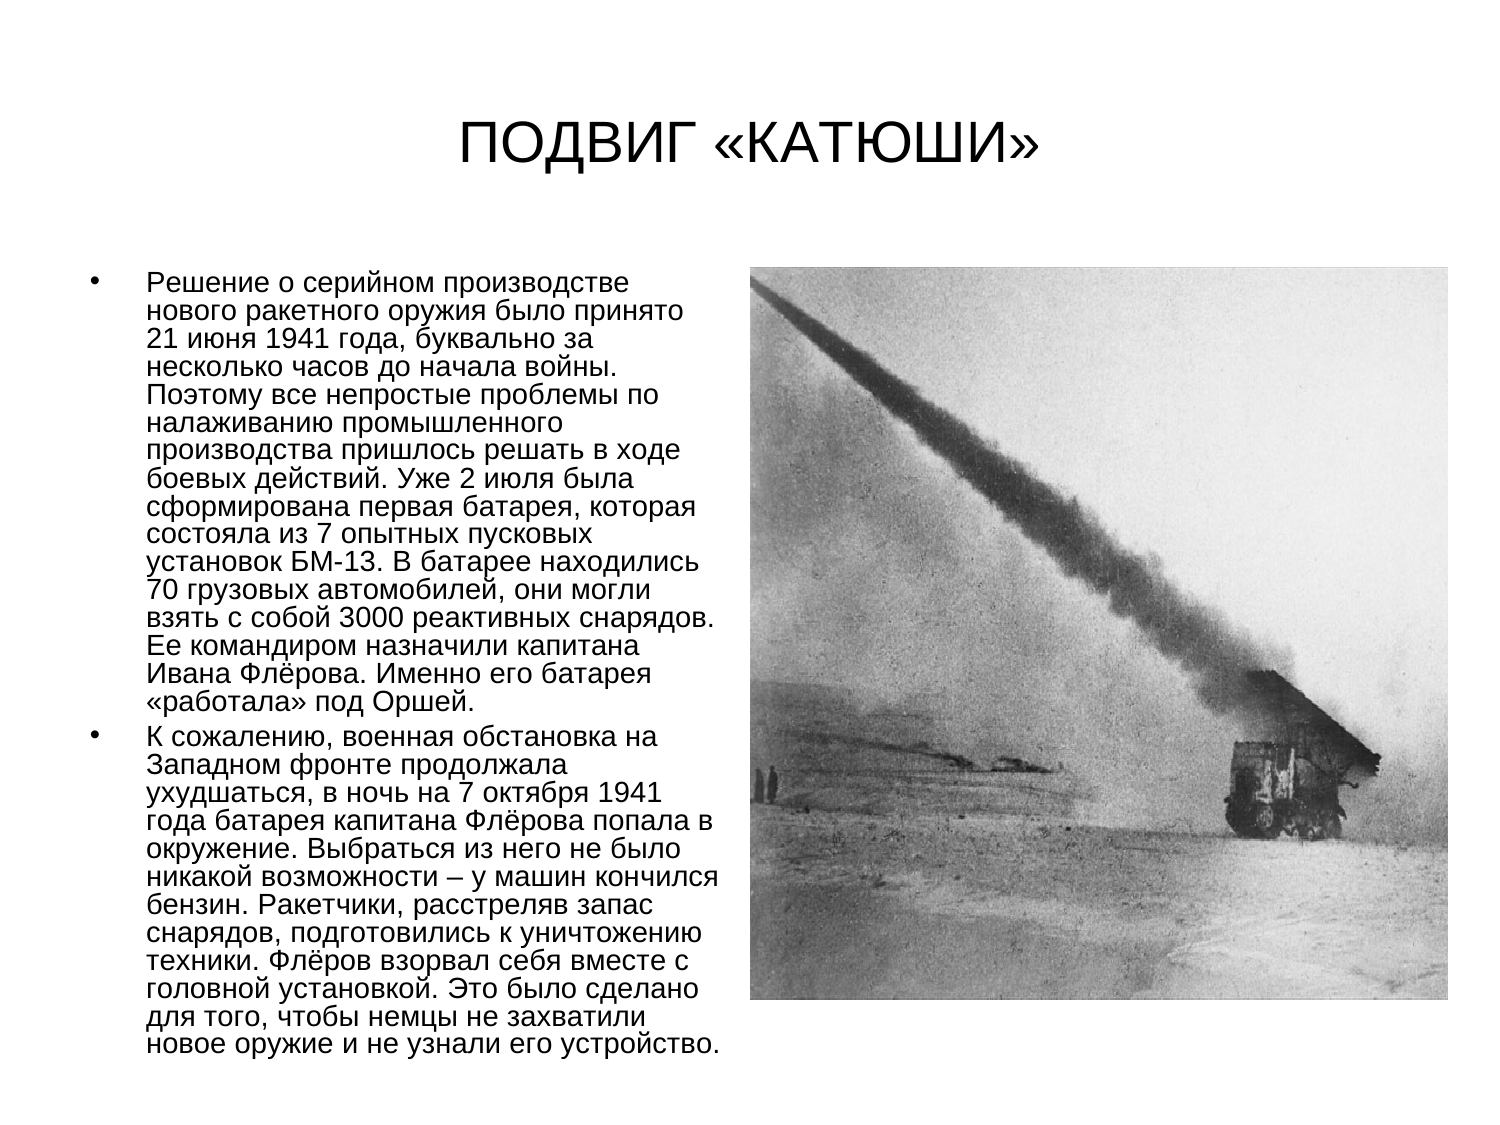

# ПОДВИГ «КАТЮШИ»
Решение о серийном производстве нового ракетного оружия было принято 21 июня 1941 года, буквально за несколько часов до начала войны. Поэтому все непростые проблемы по налаживанию промышленного производства пришлось решать в ходе боевых действий. Уже 2 июля была сформирована первая батарея, которая состояла из 7 опытных пусковых установок БМ-13. В батарее находились 70 грузовых автомобилей, они могли взять с собой 3000 реактивных снарядов. Ее командиром назначили капитана Ивана Флёрова. Именно его батарея «работала» под Оршей.
К сожалению, военная обстановка на Западном фронте продолжала ухудшаться, в ночь на 7 октября 1941 года батарея капитана Флёрова попала в окружение. Выбраться из него не было никакой возможности – у машин кончился бензин. Ракетчики, расстреляв запас снарядов, подготовились к уничтожению техники. Флёров взорвал себя вместе с головной установкой. Это было сделано для того, чтобы немцы не захватили новое оружие и не узнали его устройство.